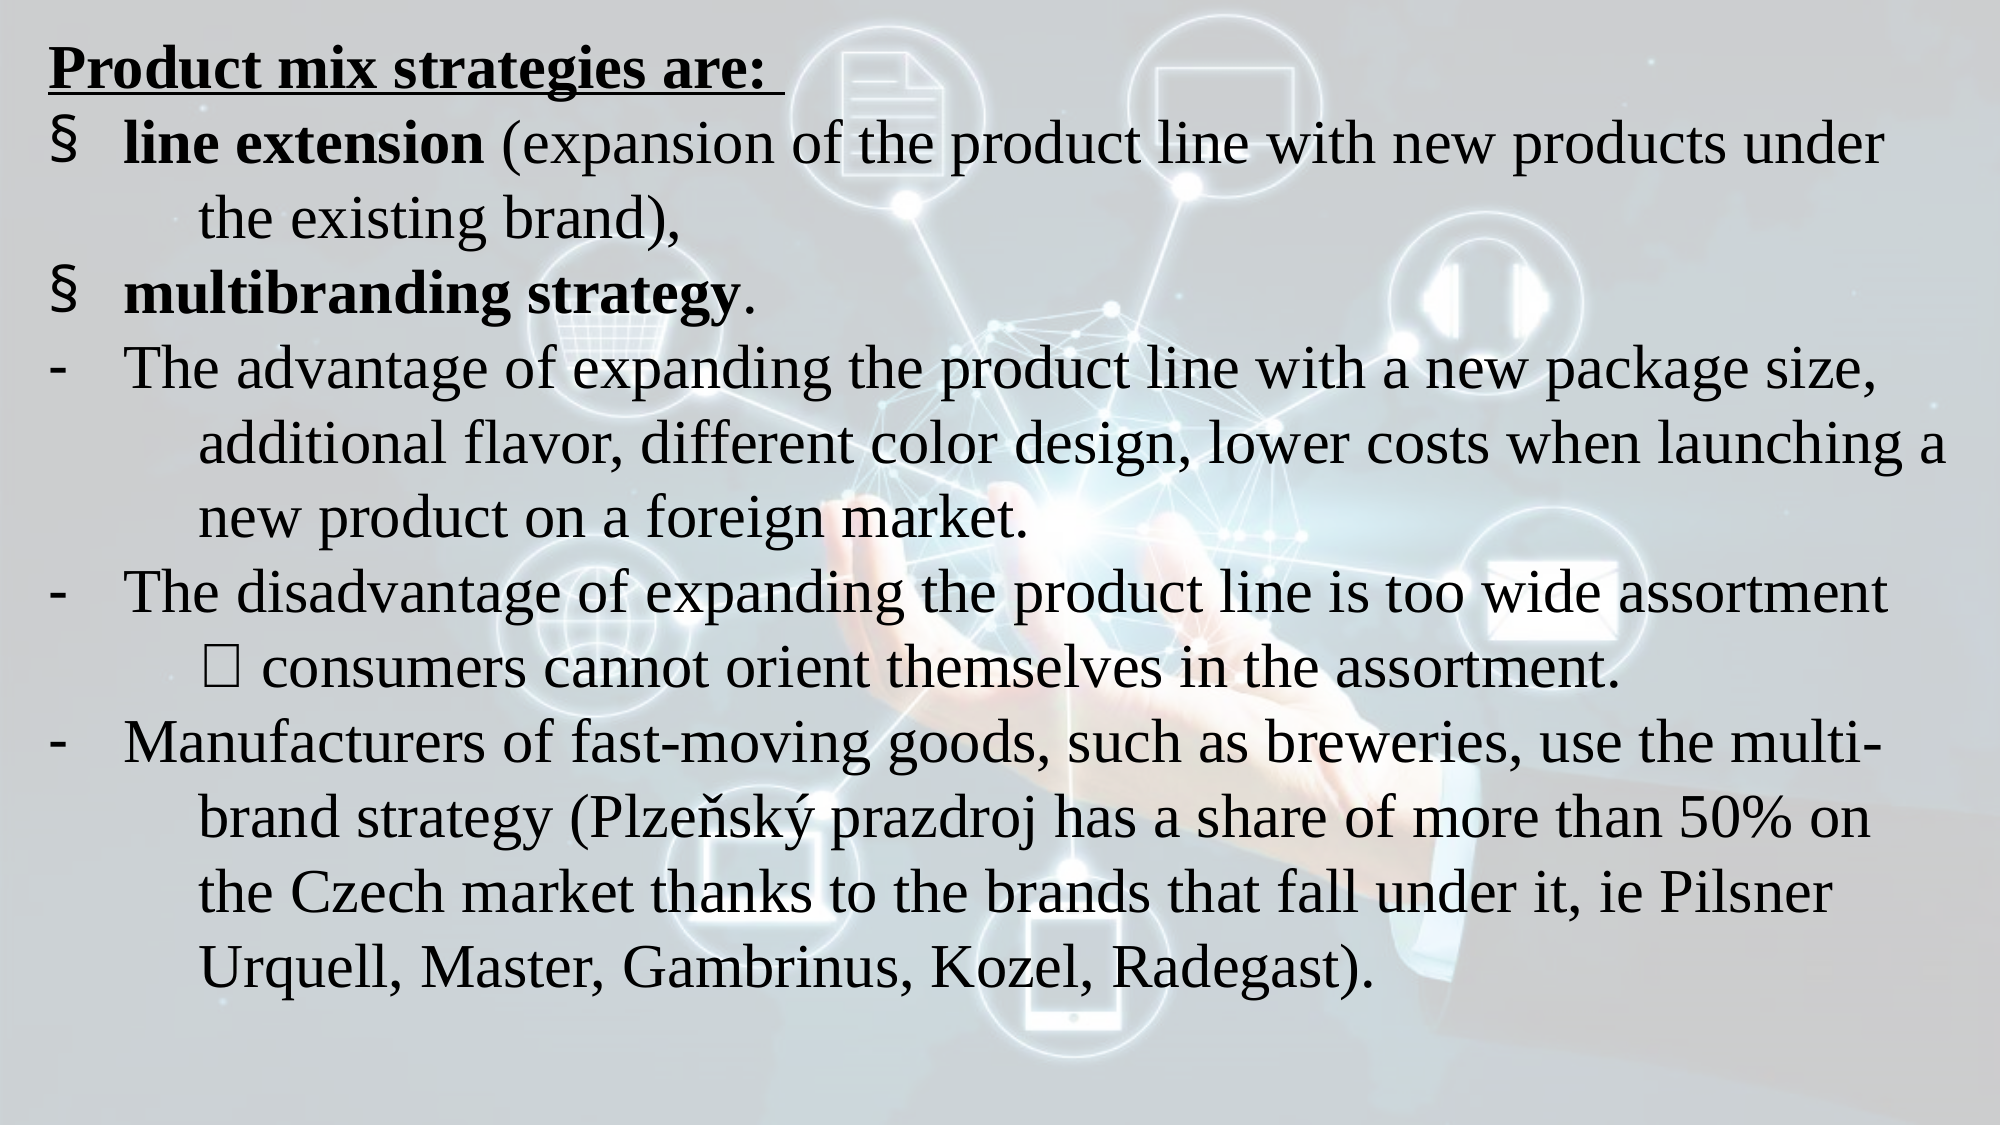

Product mix strategies are:
line extension (expansion of the product line with new products under the existing brand),
multibranding strategy.
The advantage of expanding the product line with a new package size, additional flavor, different color design, lower costs when launching a new product on a foreign market.
The disadvantage of expanding the product line is too wide assortment  consumers cannot orient themselves in the assortment.
Manufacturers of fast-moving goods, such as breweries, use the multi-brand strategy (Plzeňský prazdroj has a share of more than 50% on the Czech market thanks to the brands that fall under it, ie Pilsner Urquell, Master, Gambrinus, Kozel, Radegast).